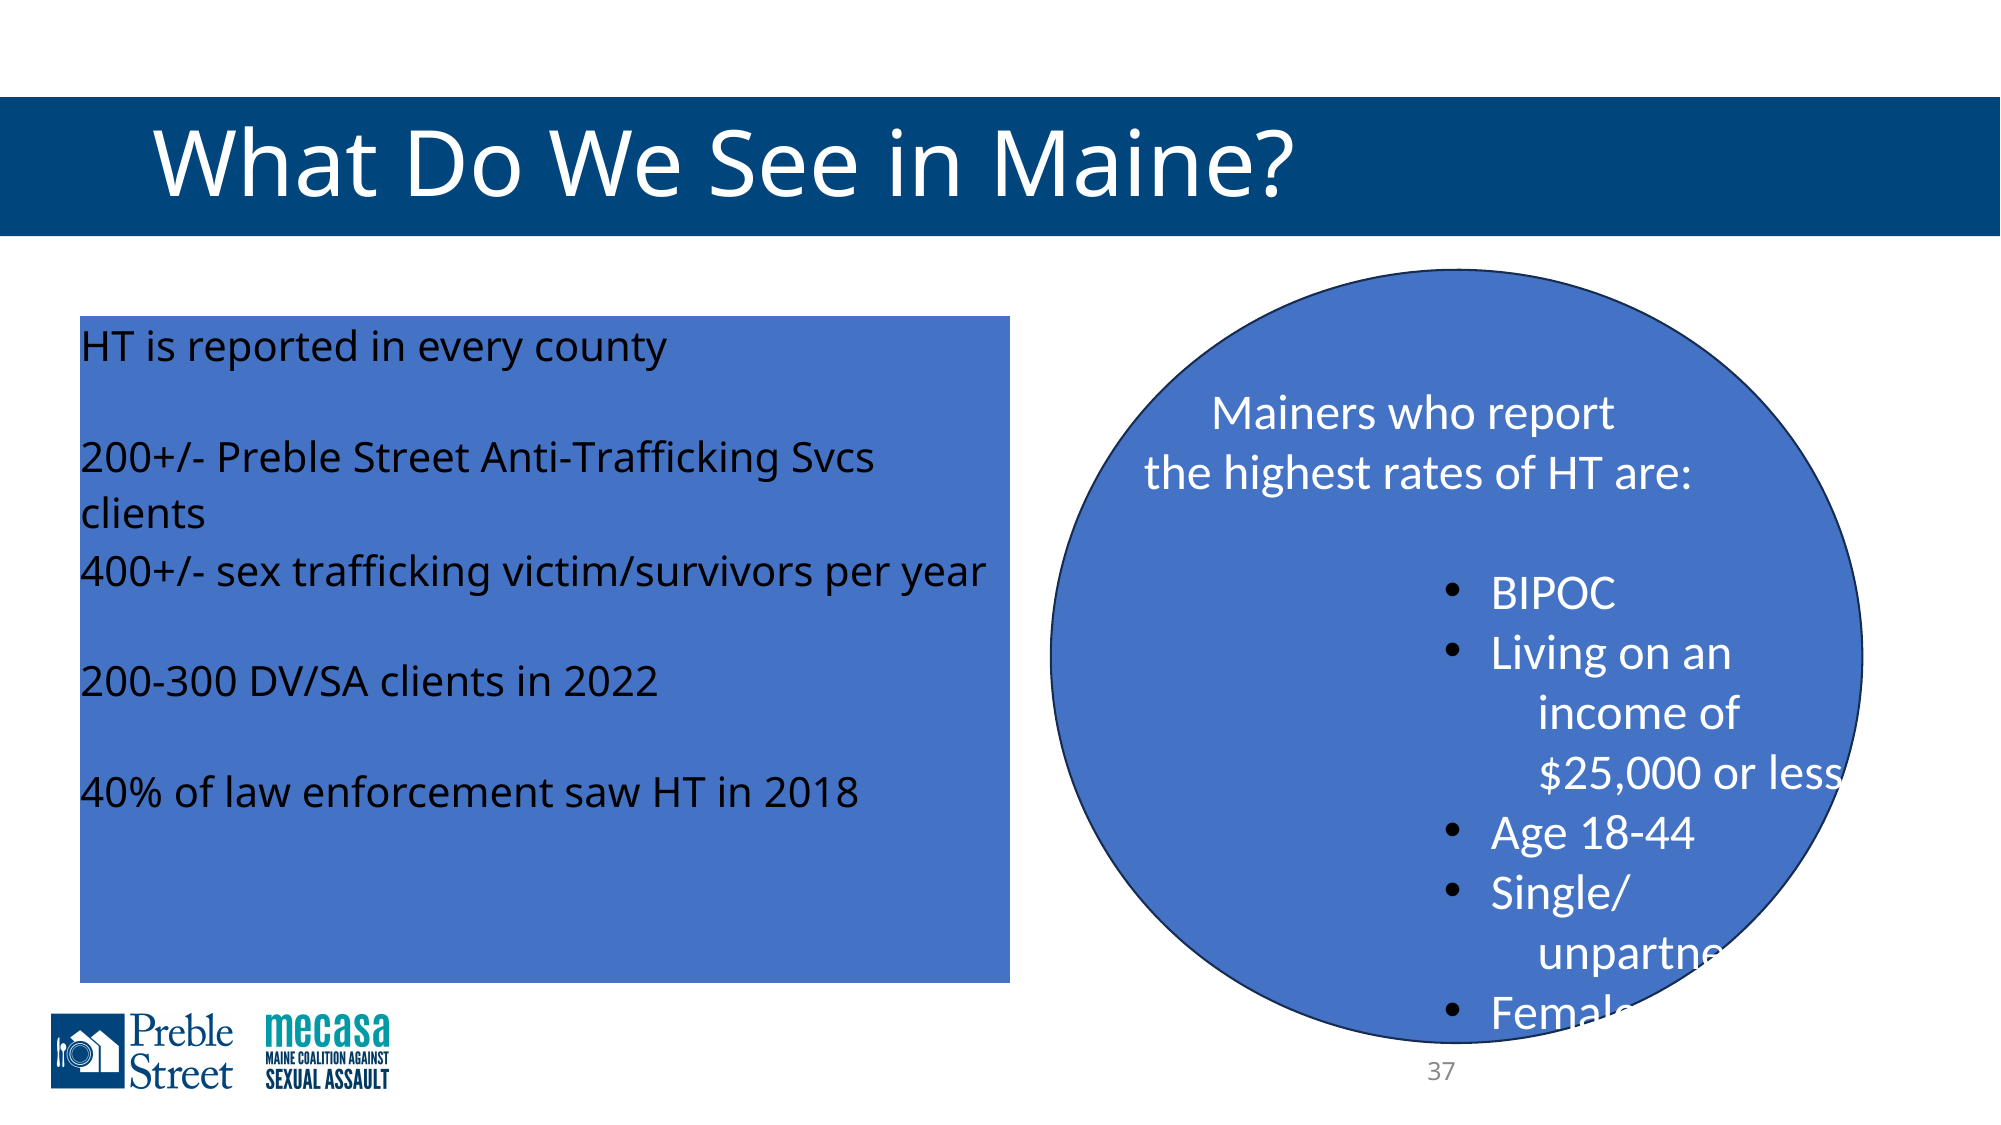

# What Do We See in Maine?
Mainers who report
the highest rates of HT are:
BIPOC
Living on an income of $25,000 or less
Age 18-44
Single/unpartnered
Female
| HT is reported in every county |
| --- |
| 200+/- Preble Street Anti-Trafficking Svcs clients |
| 400+/- sex trafficking victim/survivors per year |
| 200-300 DV/SA clients in 2022 |
| 40% of law enforcement saw HT in 2018 |
37